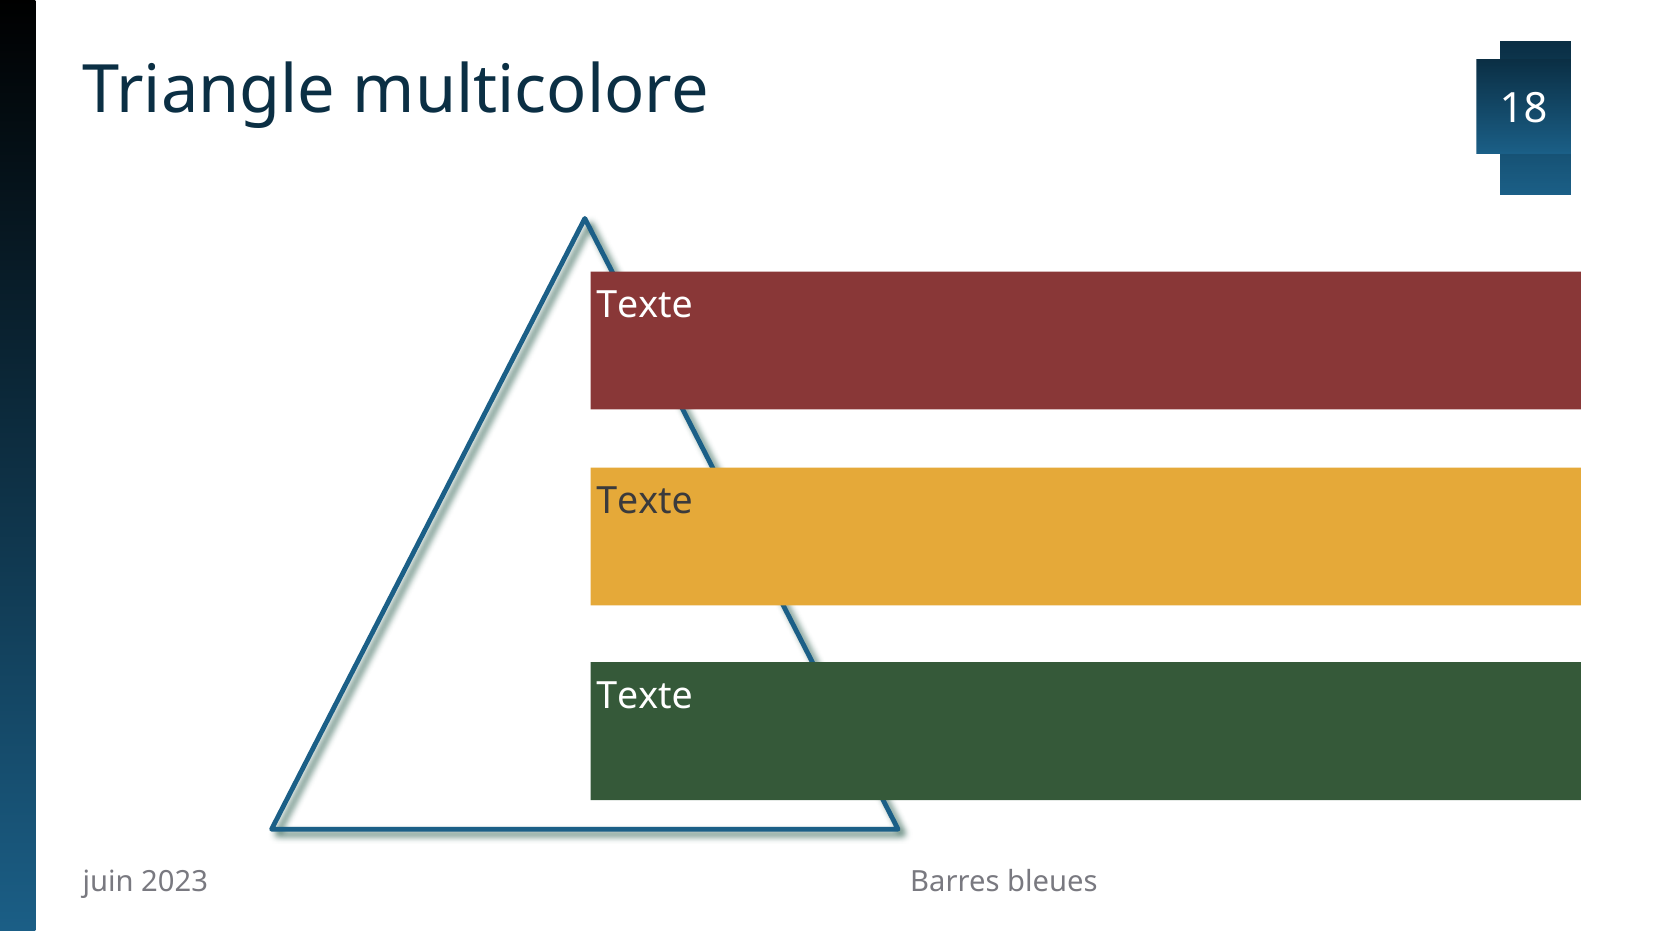

# Triangle multicolore
Texte
Texte
Texte
juin 2023
Barres bleues